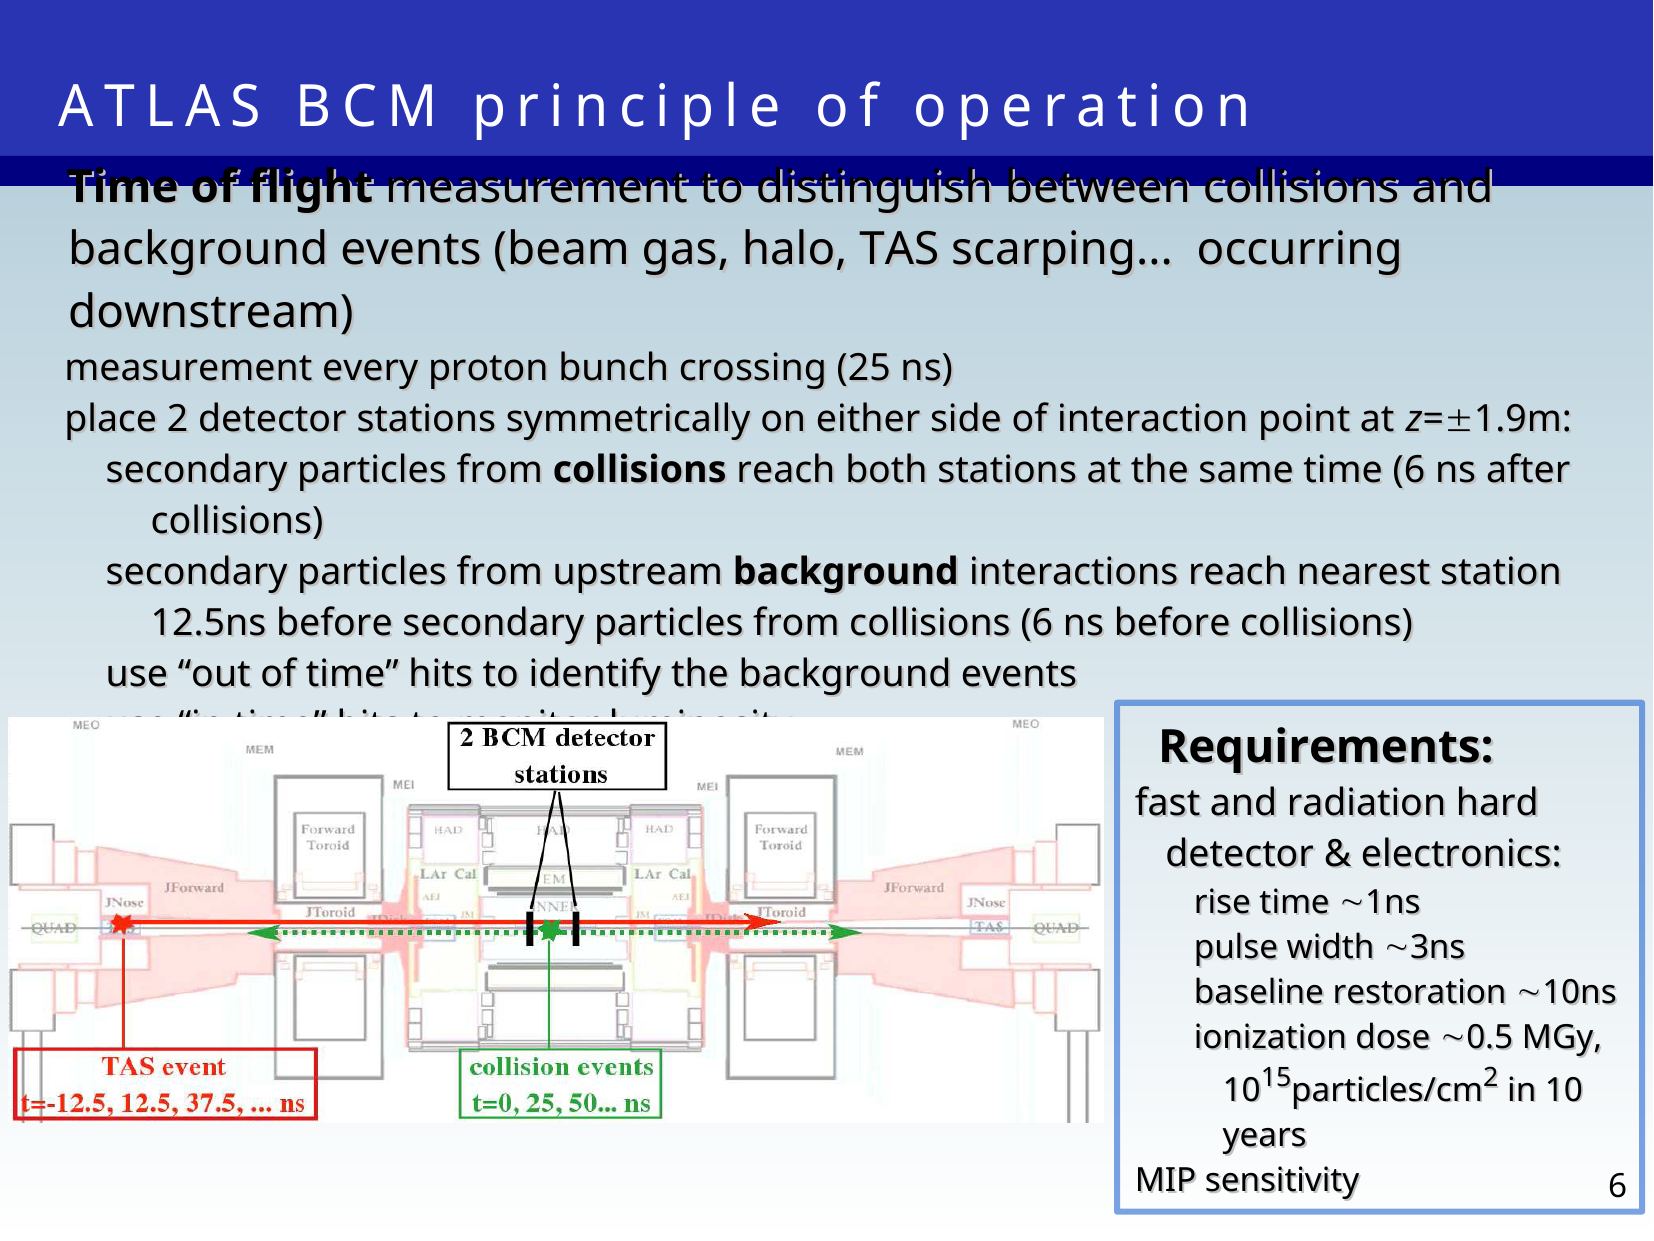

# ATLAS BCM principle of operation
Time of flight measurement to distinguish between collisions and background events (beam gas, halo, TAS scarping... occurring downstream)
measurement every proton bunch crossing (25 ns)
place 2 detector stations symmetrically on either side of interaction point at z=1.9m:
secondary particles from collisions reach both stations at the same time (6 ns after collisions)
secondary particles from upstream background interactions reach nearest station 12.5ns before secondary particles from collisions (6 ns before collisions)
use “out of time” hits to identify the background events
use “in time” hits to monitor luminosity
Requirements:
fast and radiation hard detector & electronics:
rise time ~1ns
pulse width ~3ns
baseline restoration ~10ns
ionization dose ~0.5 MGy, 1015particles/cm2 in 10 years
MIP sensitivity
6